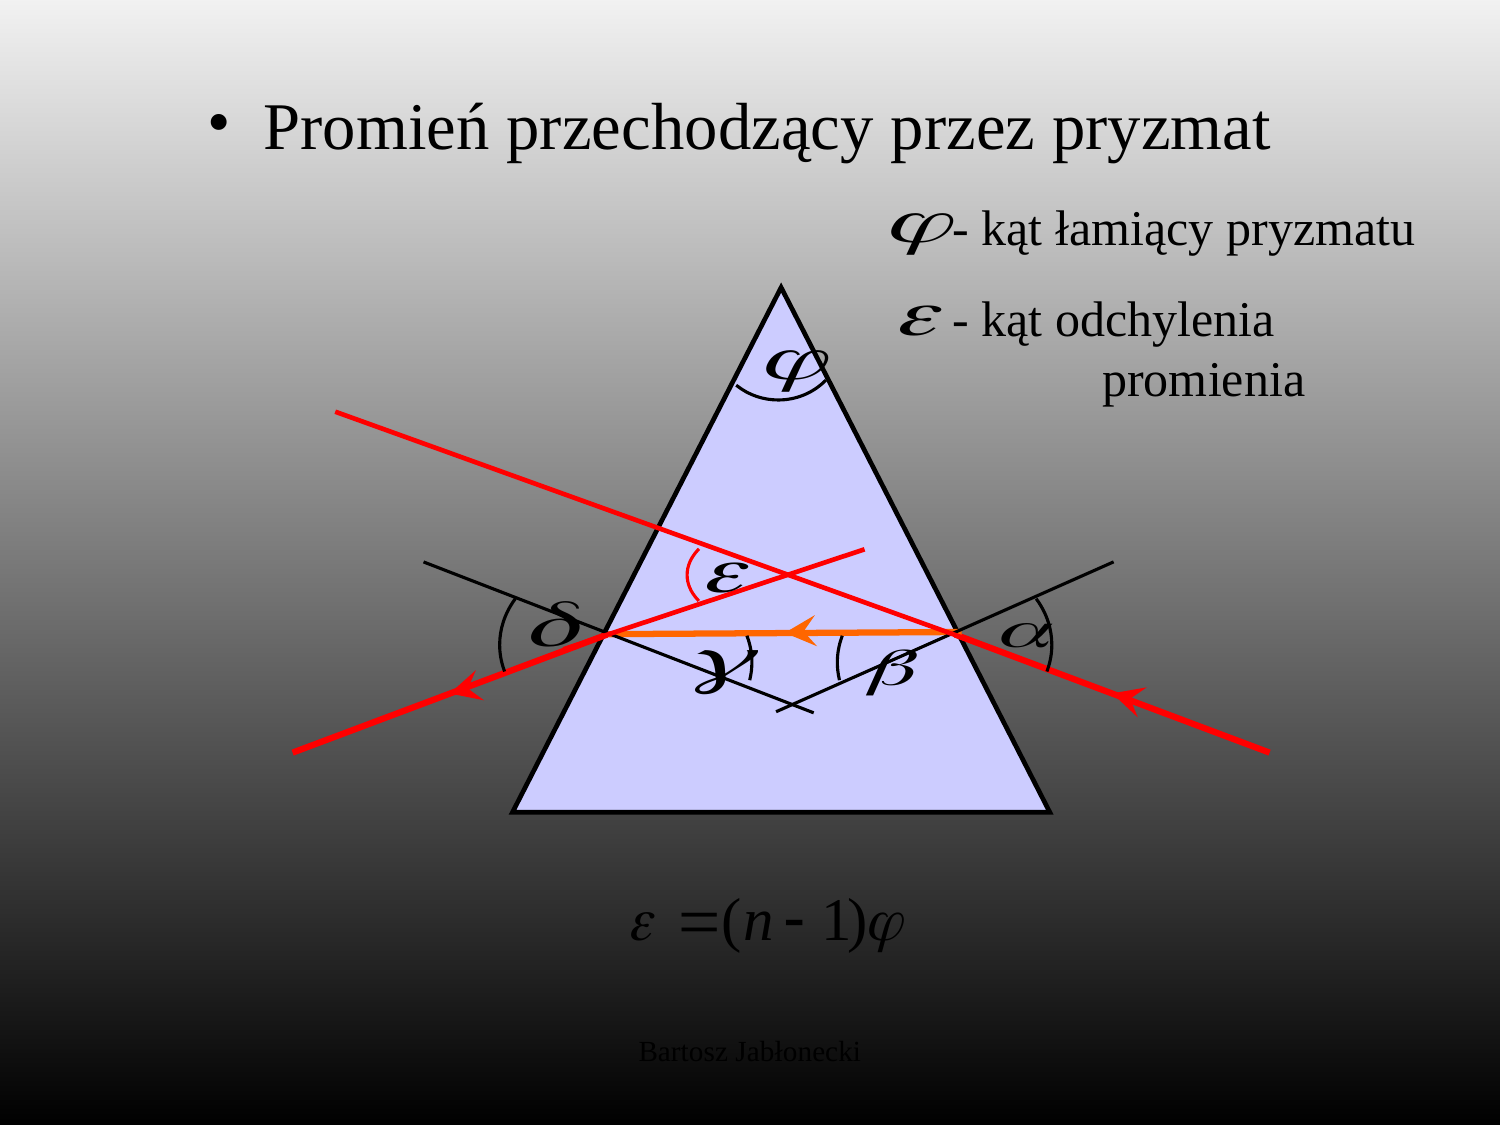

Promień przechodzący przez pryzmat
- kąt łamiący pryzmatu
- kąt odchylenia 		promienia
Bartosz Jabłonecki